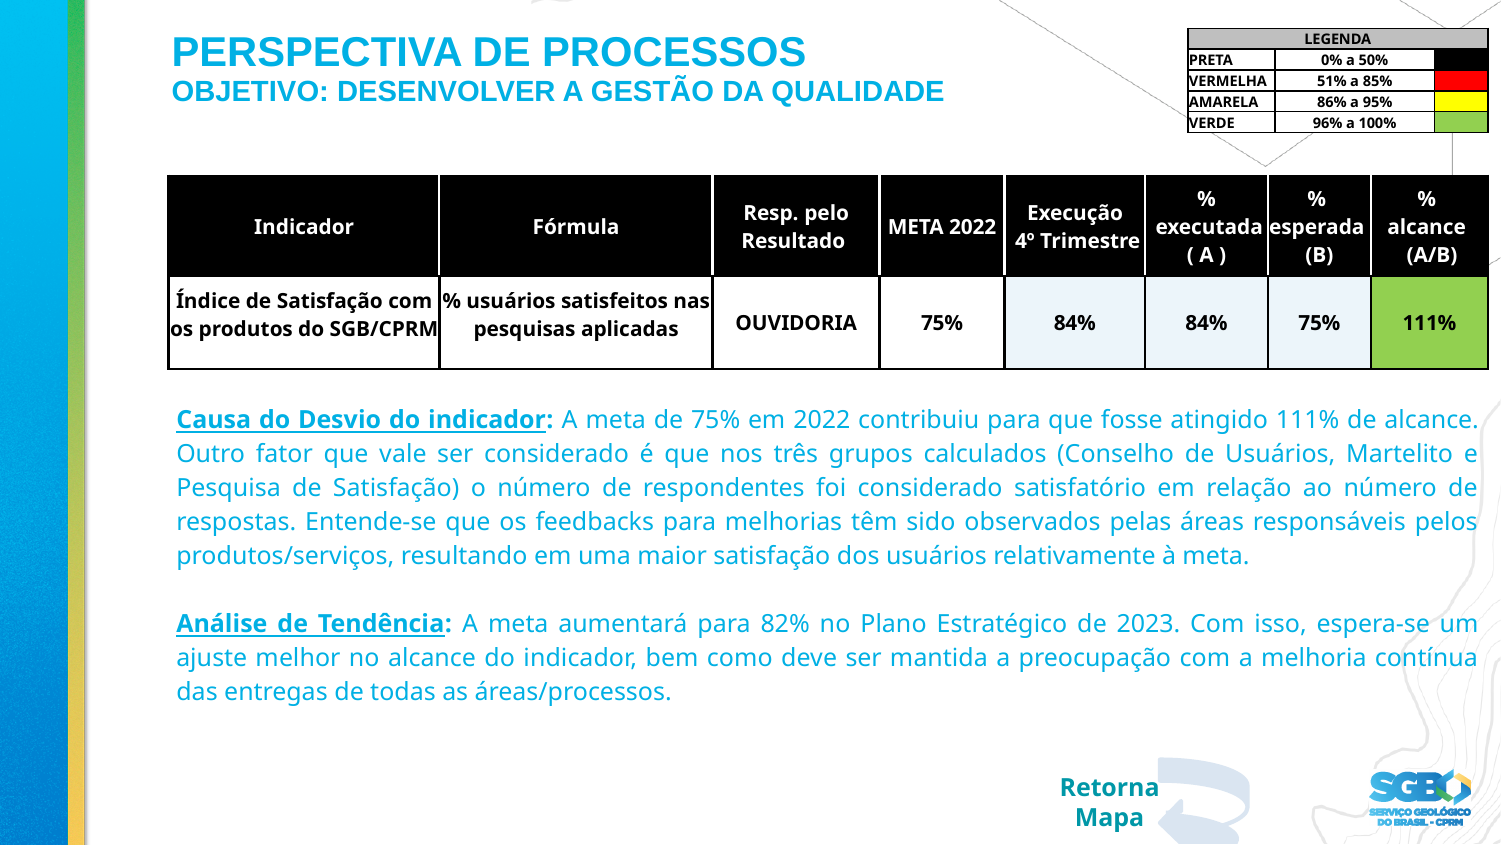

PERSPECTIVA DE PROCESSOS
OBJETIVO: DESENVOLVER A GESTÃO DA QUALIDADE
| LEGENDA | | |
| --- | --- | --- |
| PRETA | 0% a 50% | |
| VERMELHA | 51% a 85% | |
| AMARELA | 86% a 95% | |
| VERDE | 96% a 100% | |
| Indicador | Fórmula | Resp. pelo Resultado | META 2022 | Execução 4º Trimestre | % executada ( A ) | % esperada (B) | % alcance (A/B) |
| --- | --- | --- | --- | --- | --- | --- | --- |
| Índice de Satisfação com os produtos do SGB/CPRM ​ | % usuários satisfeitos nas pesquisas aplicadas ​ | OUVIDORIA | 75% | 84% | 84% | 75% | 111% |
Causa do Desvio do indicador: A meta de 75% em 2022 contribuiu para que fosse atingido 111% de alcance. Outro fator que vale ser considerado é que nos três grupos calculados (Conselho de Usuários, Martelito e Pesquisa de Satisfação) o número de respondentes foi considerado satisfatório em relação ao número de respostas. Entende-se que os feedbacks para melhorias têm sido observados pelas áreas responsáveis pelos produtos/serviços, resultando em uma maior satisfação dos usuários relativamente à meta.
Análise de Tendência: A meta aumentará para 82% no Plano Estratégico de 2023. Com isso, espera-se um ajuste melhor no alcance do indicador, bem como deve ser mantida a preocupação com a melhoria contínua das entregas de todas as áreas/processos.
Retorna Mapa